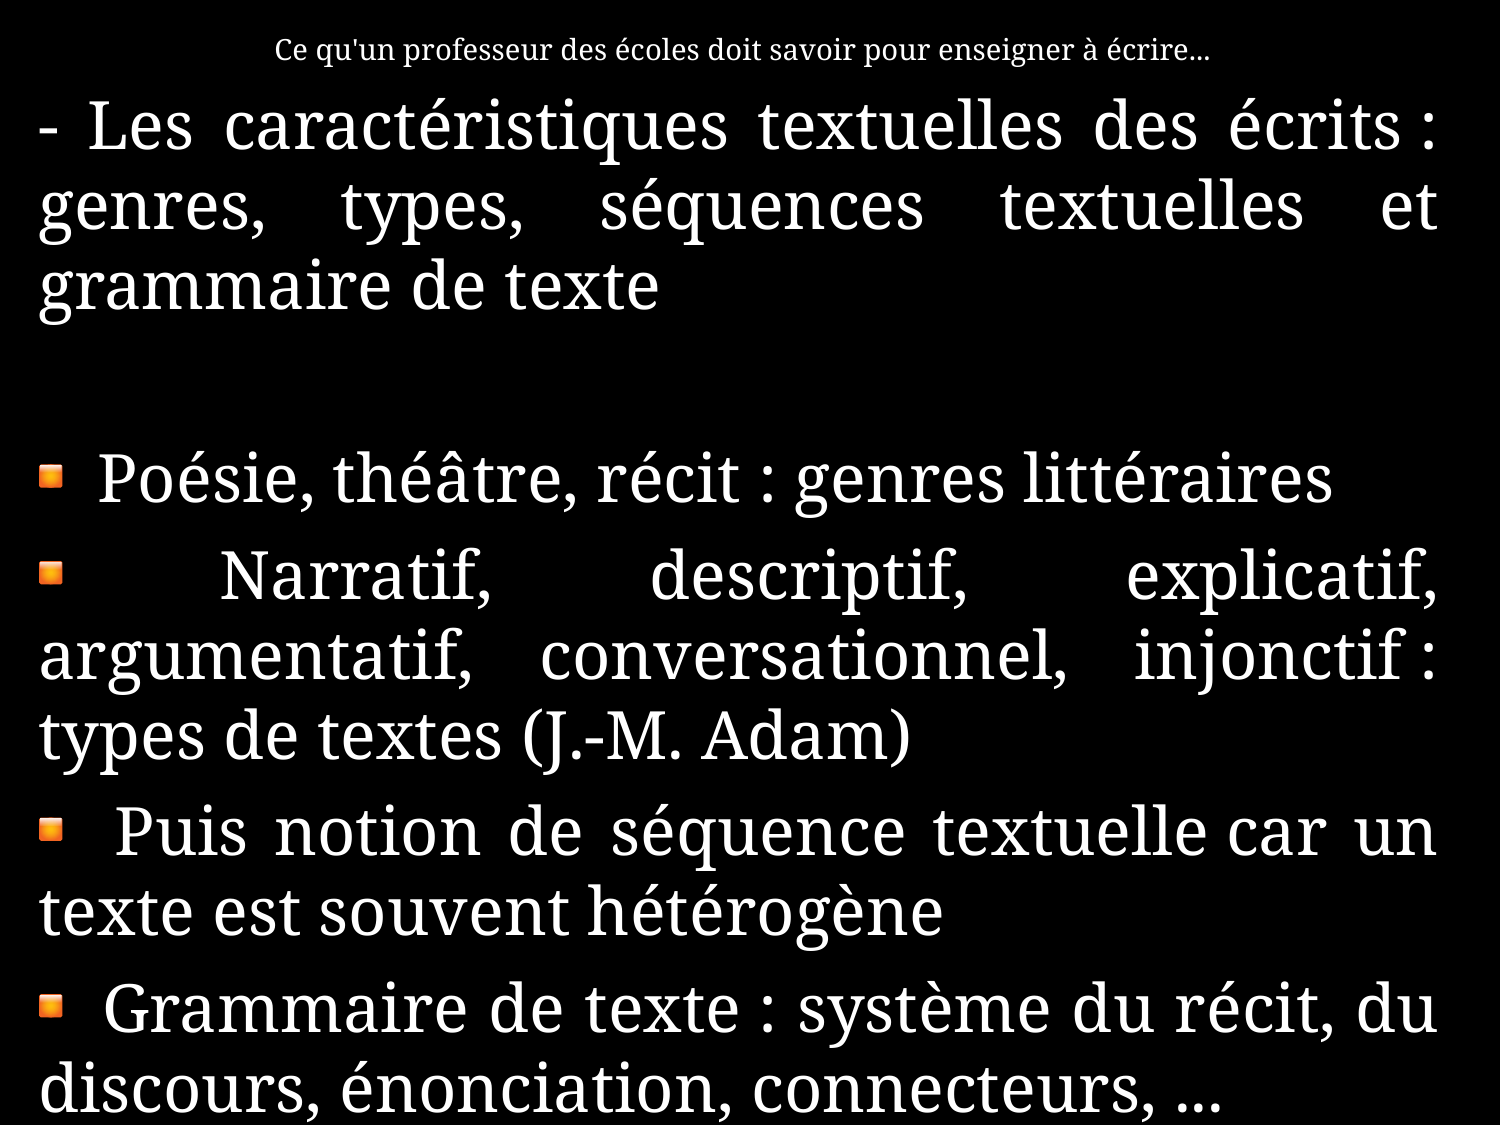

# Ce qu'un professeur des écoles doit savoir pour enseigner à écrire...
- Les caractéristiques textuelles des écrits : genres, types, séquences textuelles et grammaire de texte
 Poésie, théâtre, récit : genres littéraires
 Narratif, descriptif, explicatif, argumentatif, conversationnel, injonctif : types de textes (J.-M. Adam)
 Puis notion de séquence textuelle car un texte est souvent hétérogène
 Grammaire de texte : système du récit, du discours, énonciation, connecteurs, ...